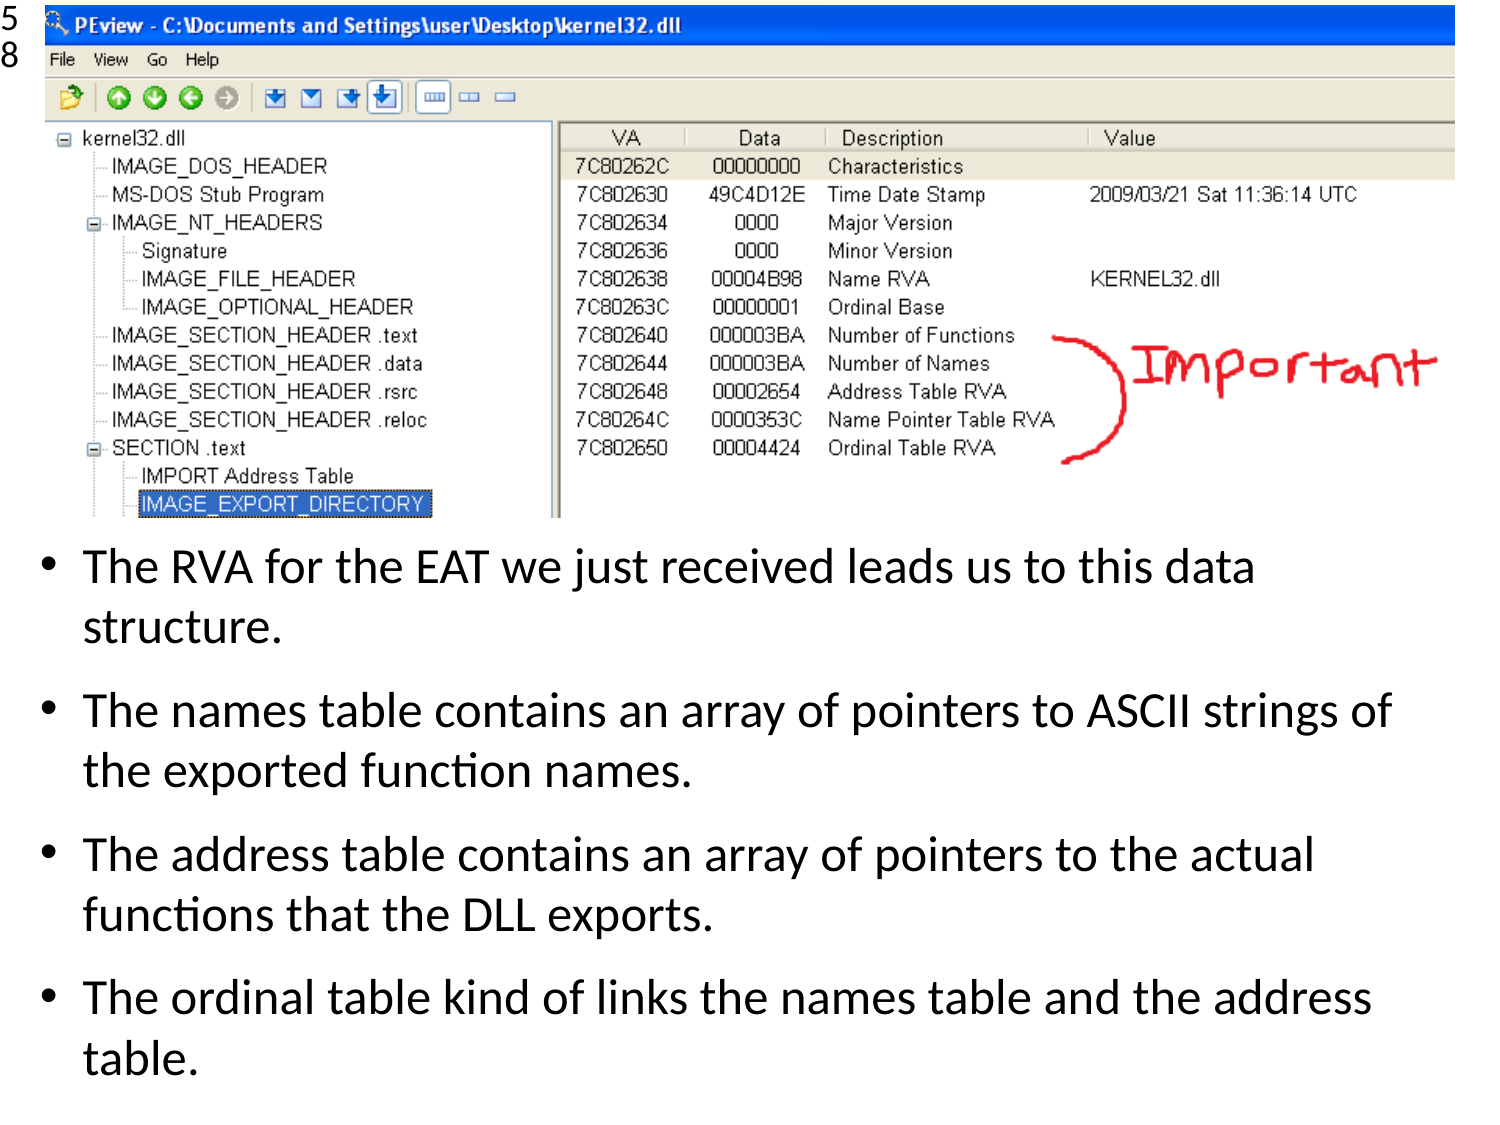

# The RVA for the EAT we just received leads us to this data structure.
The names table contains an array of pointers to ASCII strings of the exported function names.
The address table contains an array of pointers to the actual functions that the DLL exports.
The ordinal table kind of links the names table and the address table.